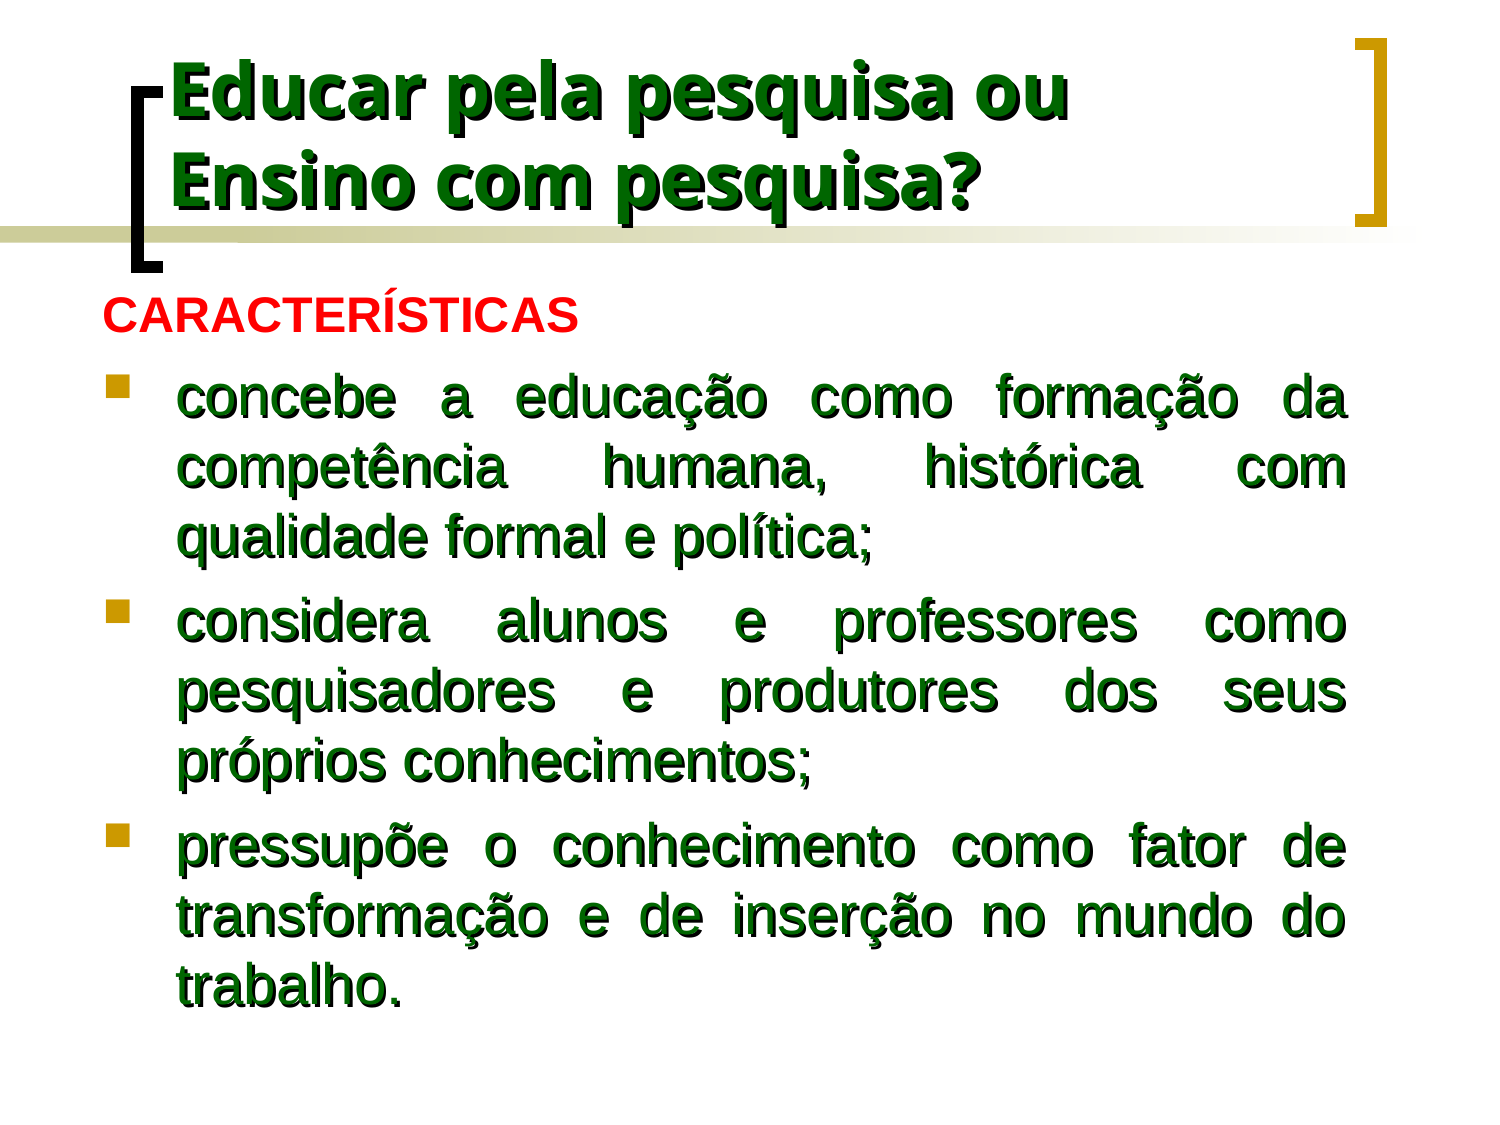

Educar pela pesquisa ou Ensino com pesquisa?
CARACTERÍSTICAS
concebe a educação como formação da competência humana, histórica com qualidade formal e política;
considera alunos e professores como pesquisadores e produtores dos seus próprios conhecimentos;
pressupõe o conhecimento como fator de transformação e de inserção no mundo do trabalho.